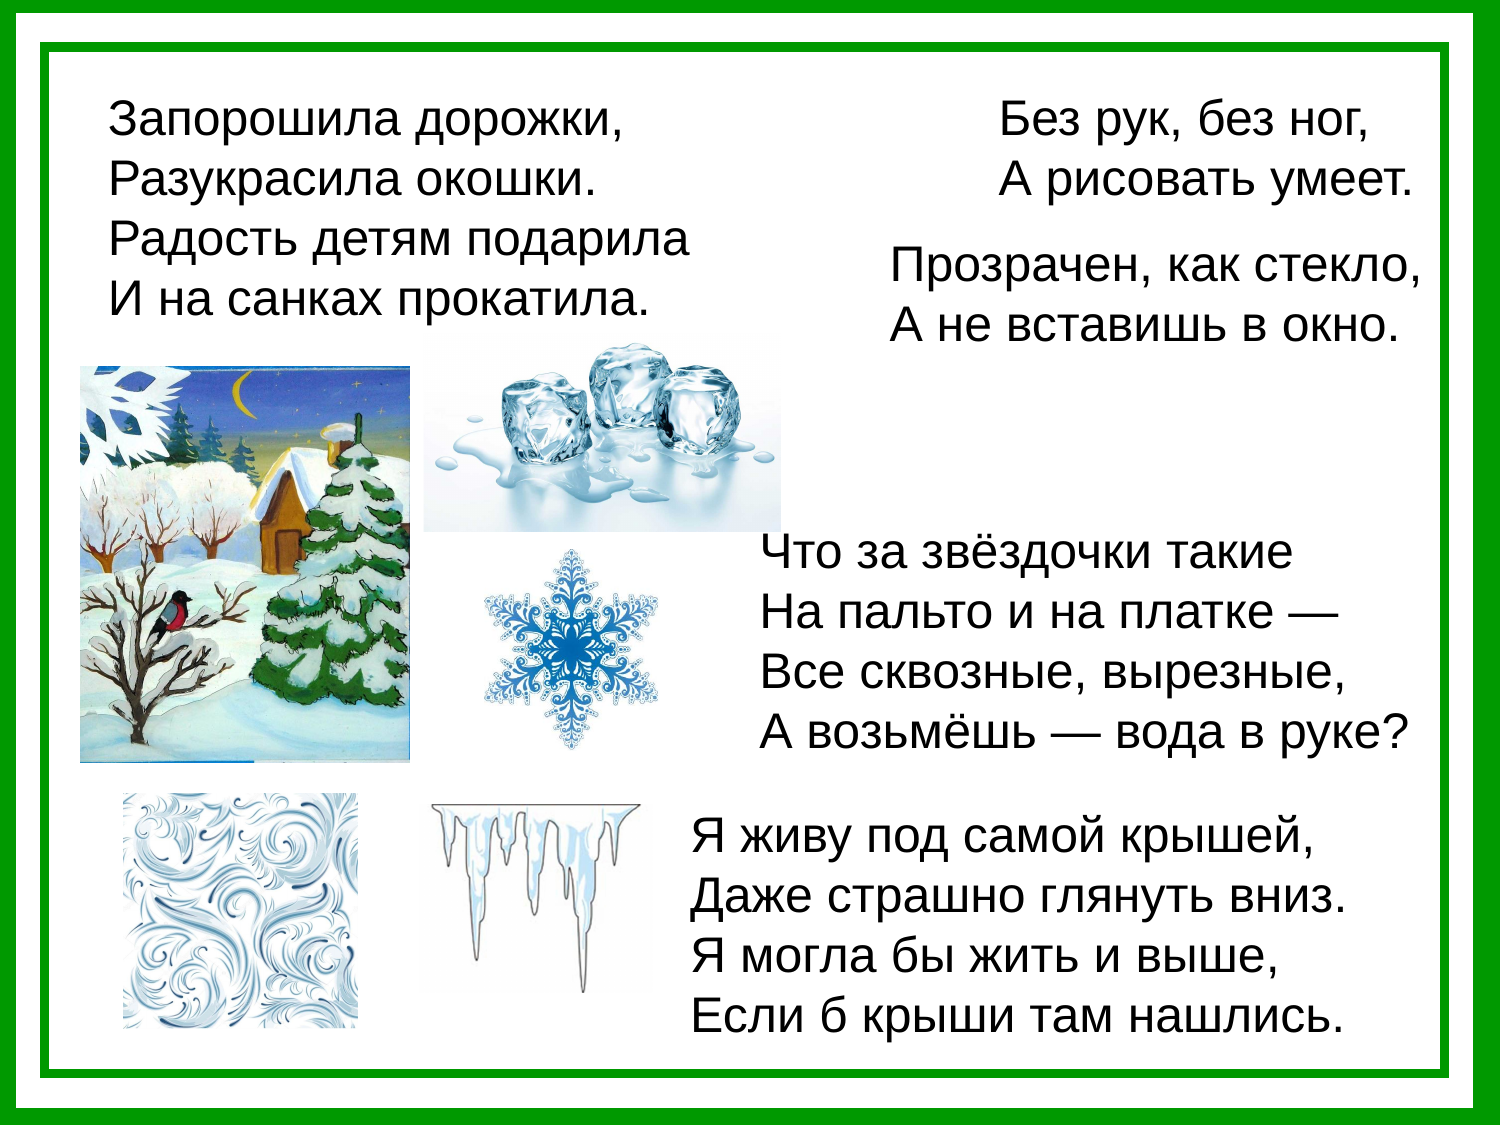

Запорошила дорожки,
Разукрасила окошки.
Радость детям подарила
И на санках прокатила.
Без рук, без ног,
А рисовать умеет.
Прозрачен, как стекло,
А не вставишь в окно.
Что за звёздочки такие
На пальто и на платке —
Все сквозные, вырезные,
А возьмёшь — вода в руке?
Я живу под самой крышей,
Даже страшно глянуть вниз.
Я могла бы жить и выше,
Если б крыши там нашлись.